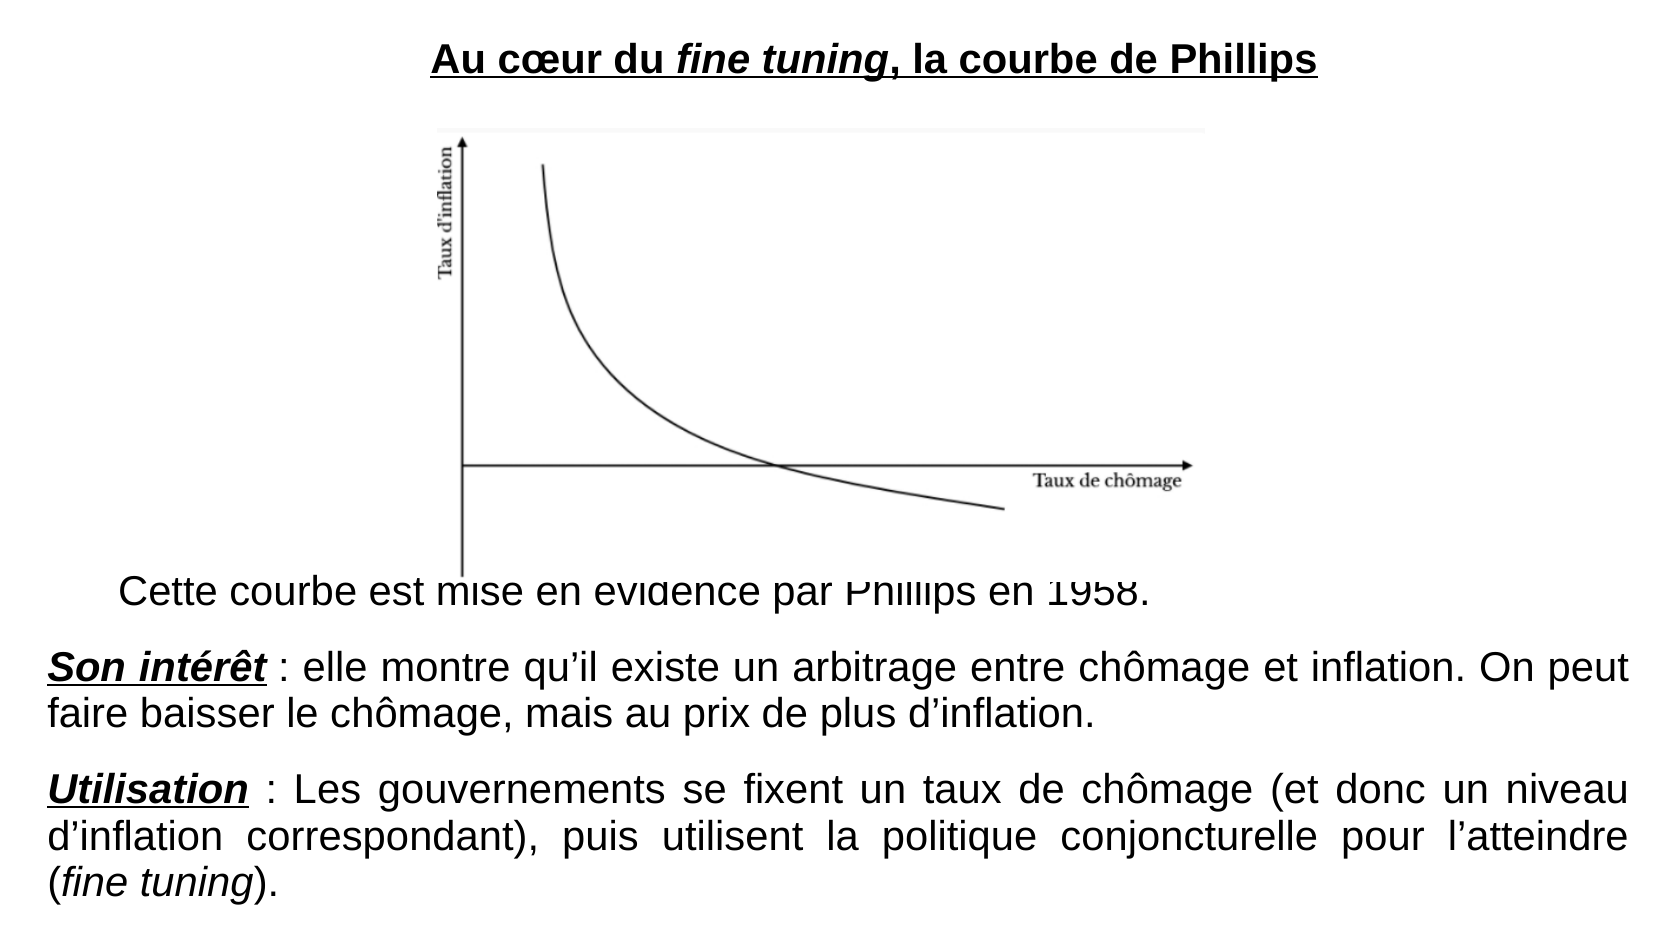

# Au cœur du fine tuning, la courbe de Phillips
Cette courbe est mise en évidence par Phillips en 1958.
Son intérêt : elle montre qu’il existe un arbitrage entre chômage et inflation. On peut faire baisser le chômage, mais au prix de plus d’inflation.
Utilisation : Les gouvernements se fixent un taux de chômage (et donc un niveau d’inflation correspondant), puis utilisent la politique conjoncturelle pour l’atteindre (fine tuning).